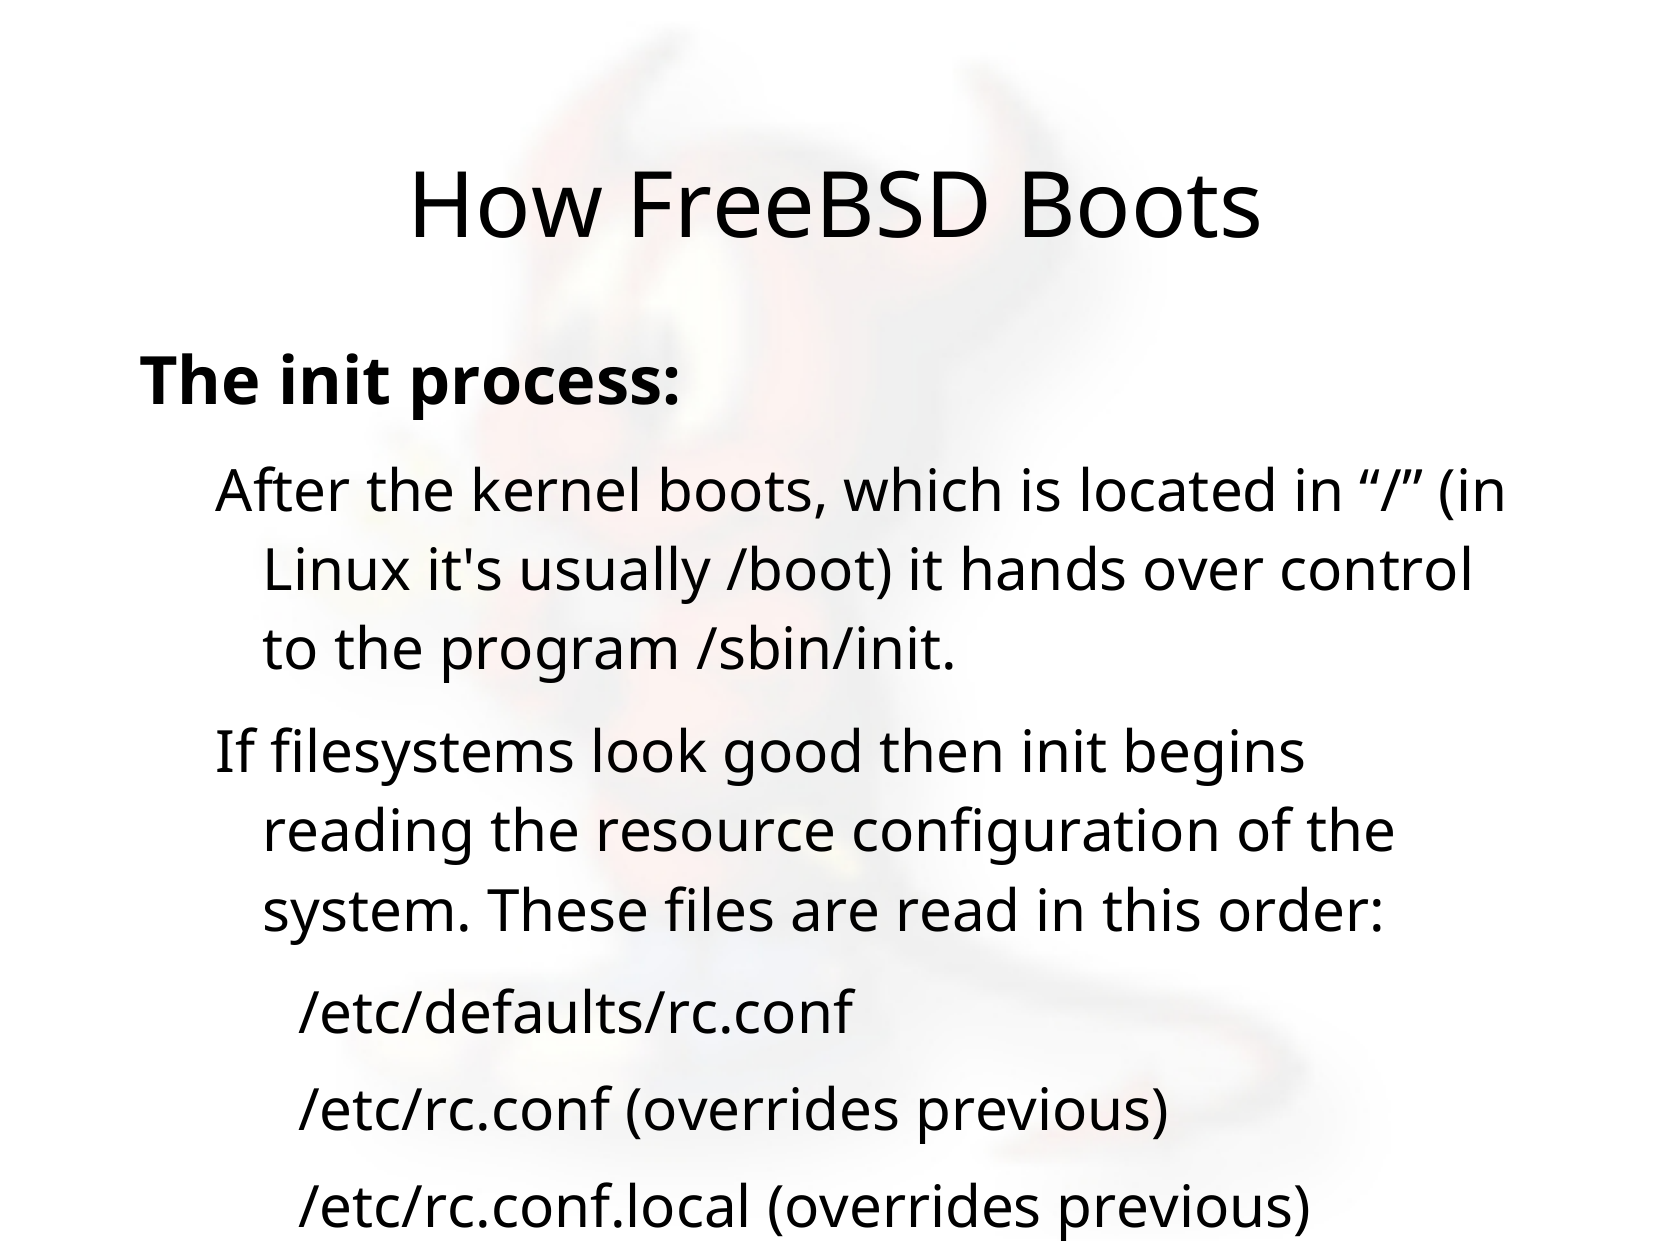

# How FreeBSD Boots
The init process:
After the kernel boots, which is located in “/” (in Linux it's usually /boot) it hands over control to the program /sbin/init.
If filesystems look good then init begins reading the resource configuration of the system. These files are read in this order:
/etc/defaults/rc.conf
/etc/rc.conf (overrides previous)
/etc/rc.conf.local (overrides previous)
Mounts file systems in /etc/fstab